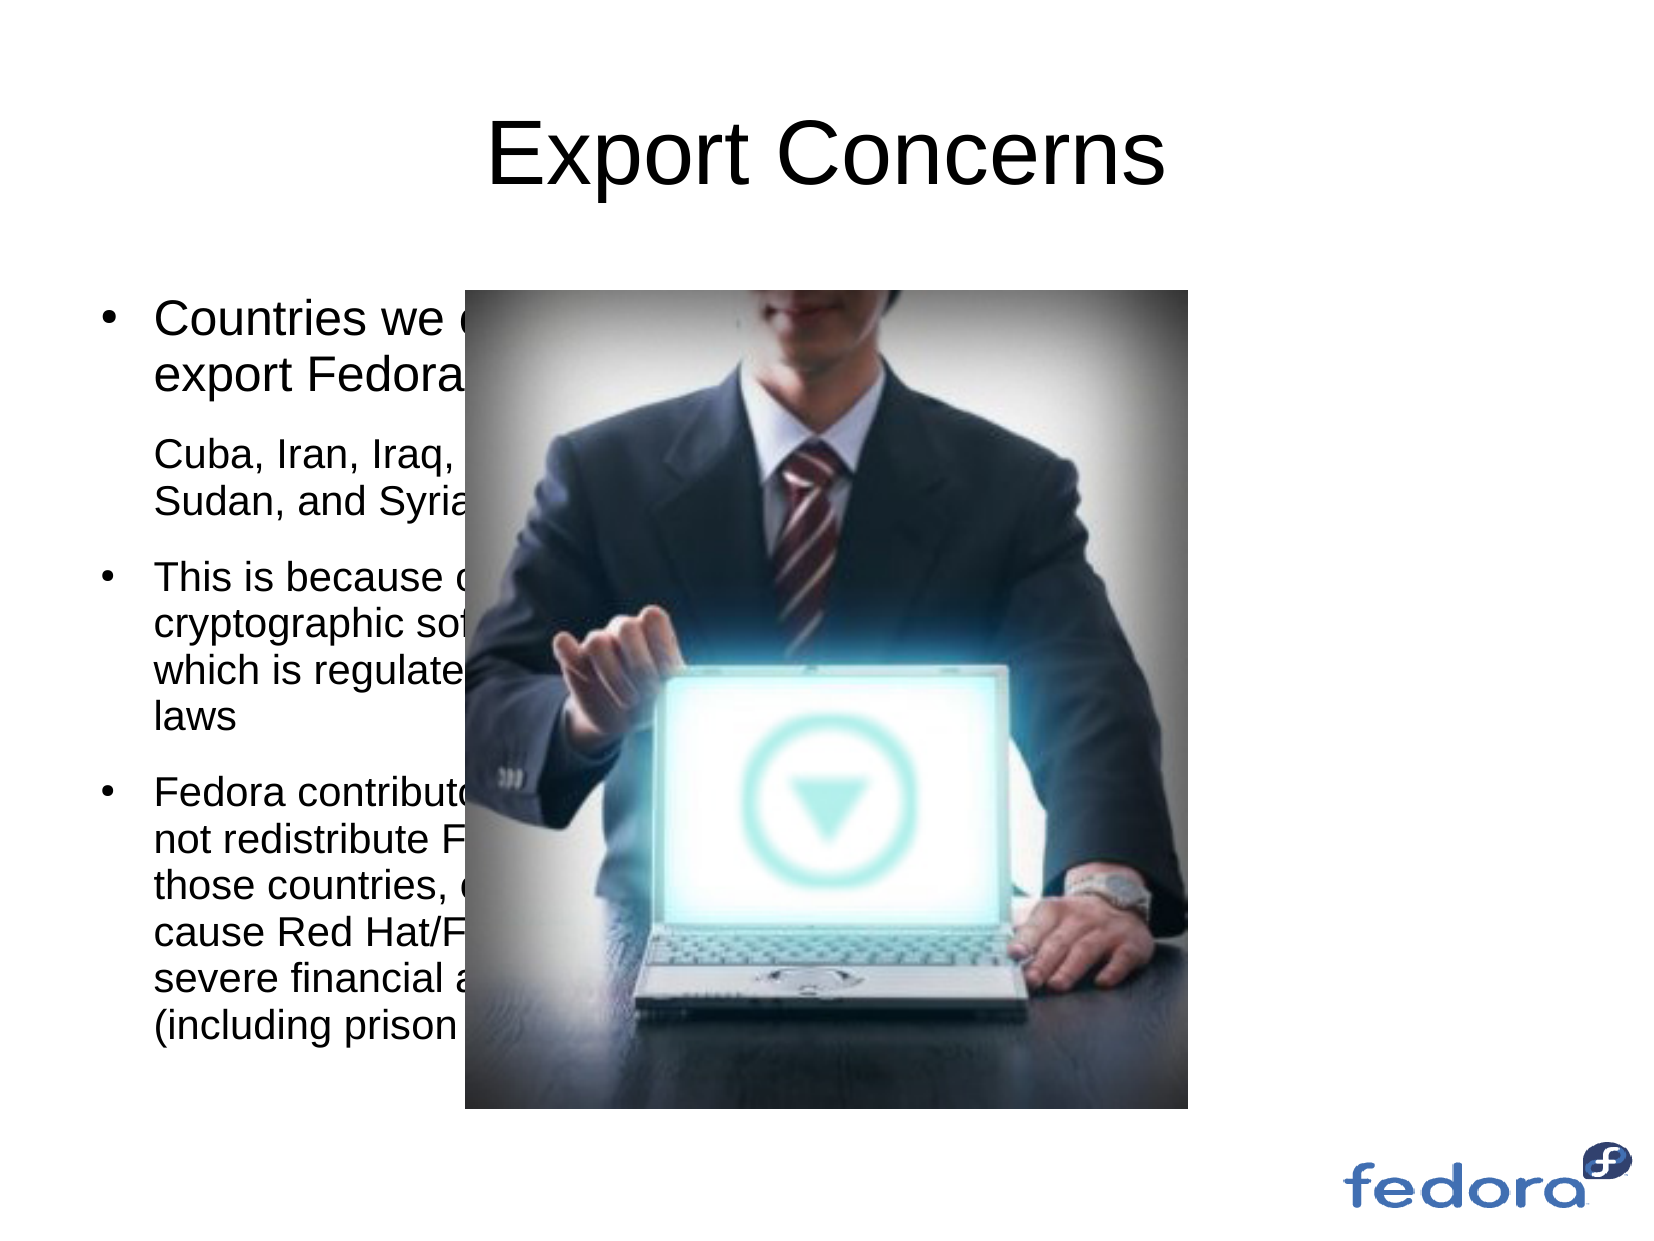

# Export Concerns
Countries we cannot legally export Fedora to:
Cuba, Iran, Iraq, North Korea, Sudan, and Syria
This is because of the cryptographic software in Fedora, which is regulated under US Export laws
Fedora contributors/mirrors should not redistribute Fedora to people in those countries, or they could cause Red Hat/Fedora to suffer severe financial and legal penalties (including prison time!)